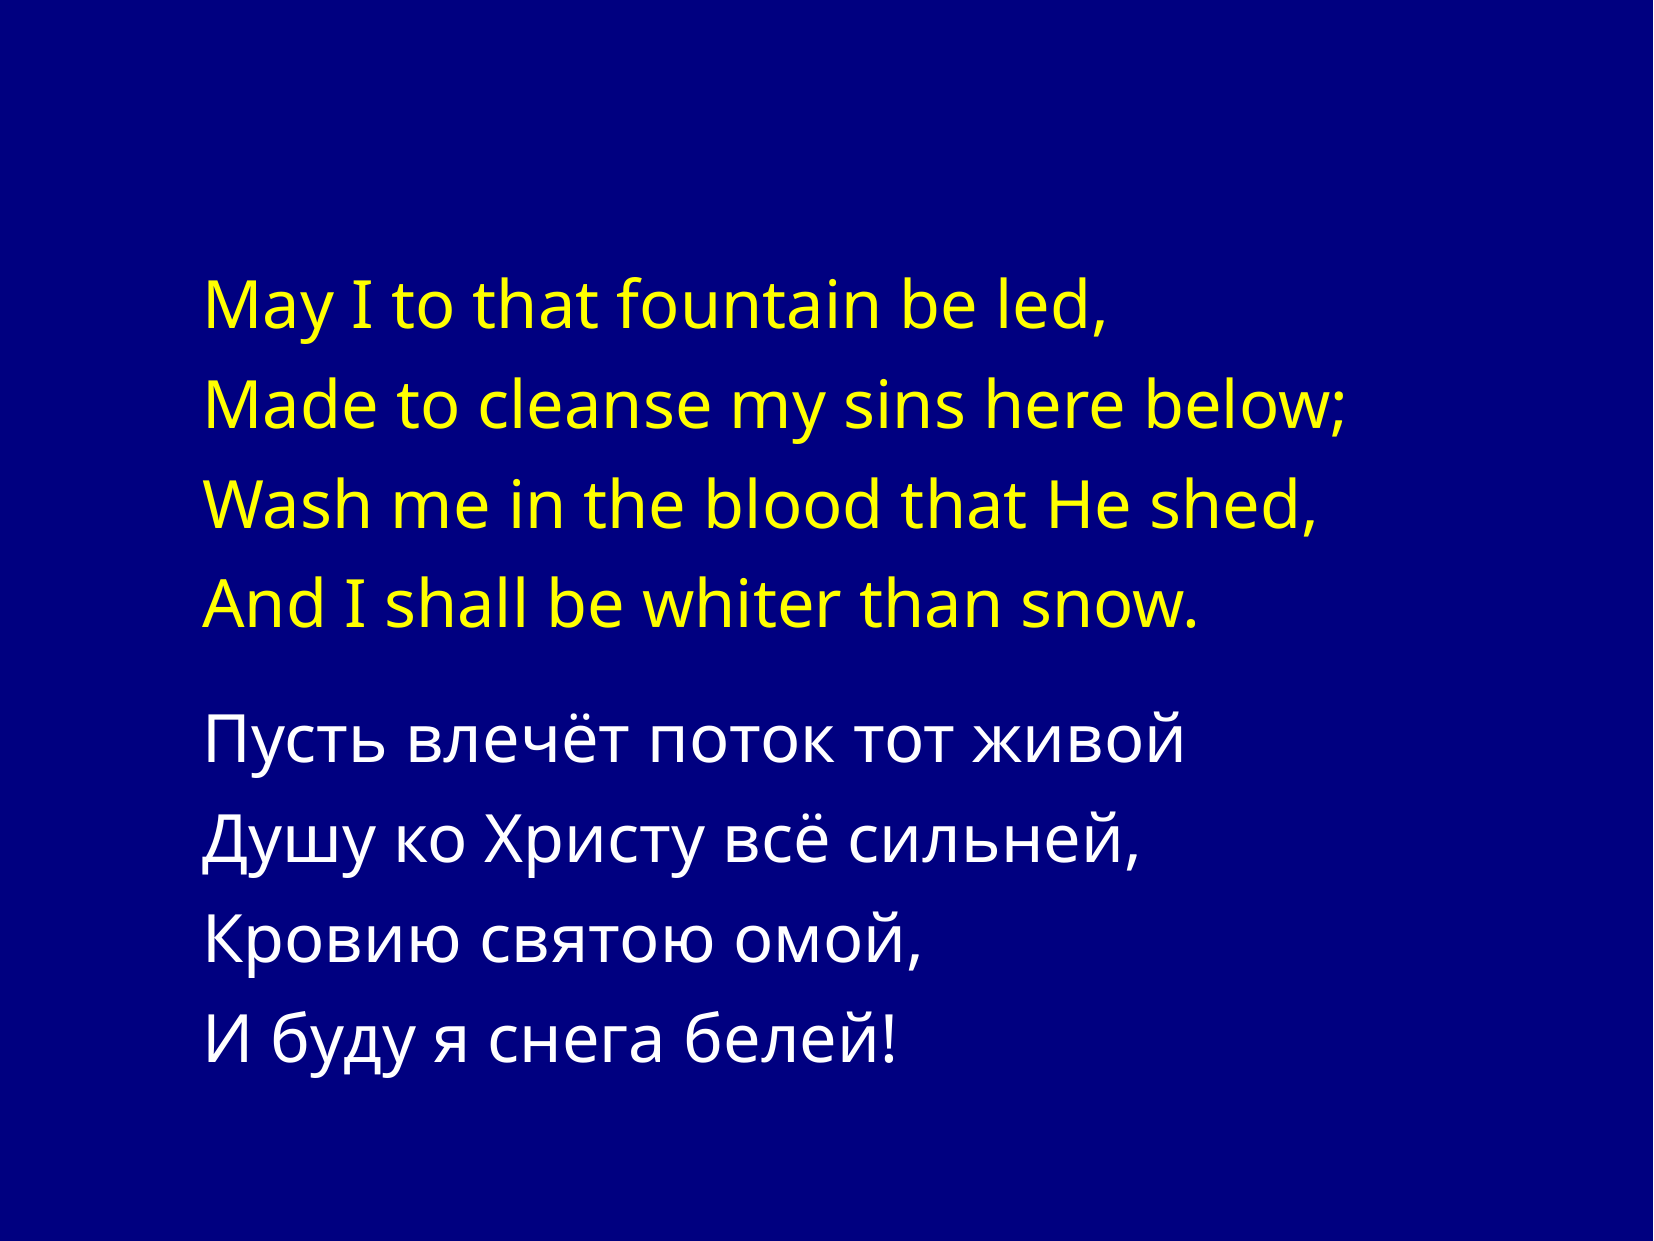

May I to that fountain be led,
	Made to cleanse my sins here below;
	Wash me in the blood that He shed,
	And I shall be whiter than snow.
	Пусть влечёт поток тот живой
	Душу ко Христу всё сильней,
	Кровию святою омой,
	И буду я снега белей!